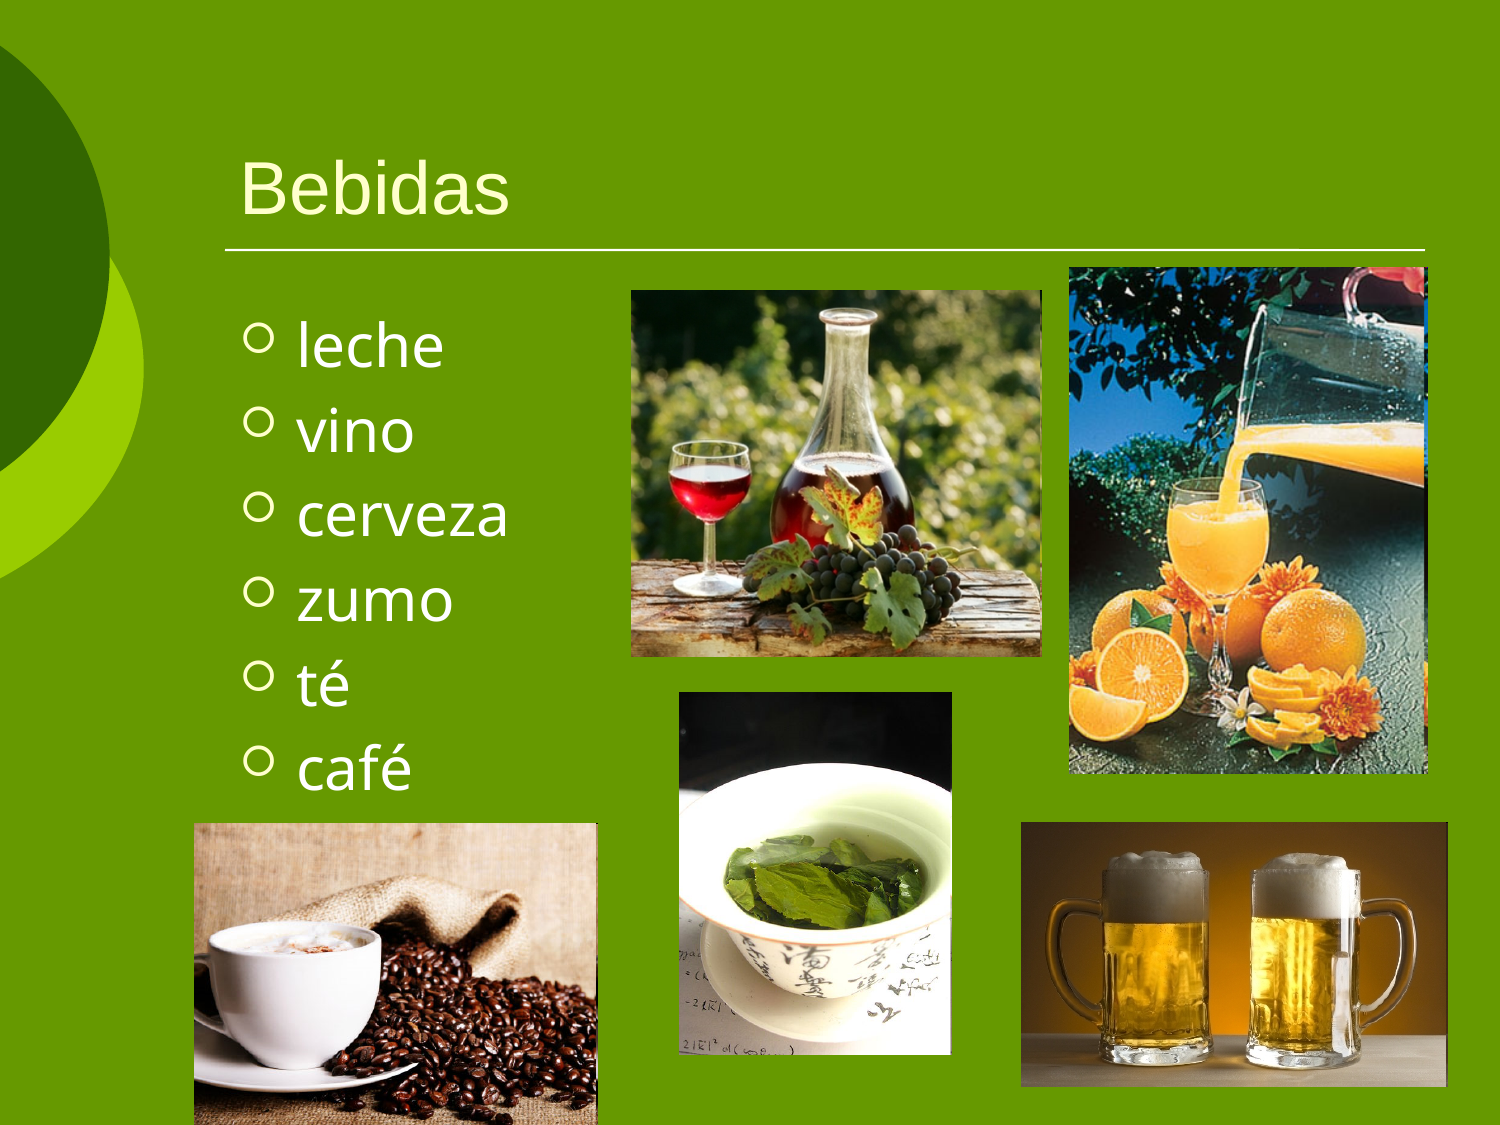

# Bebidas
leche
vino
cerveza
zumo
té
café